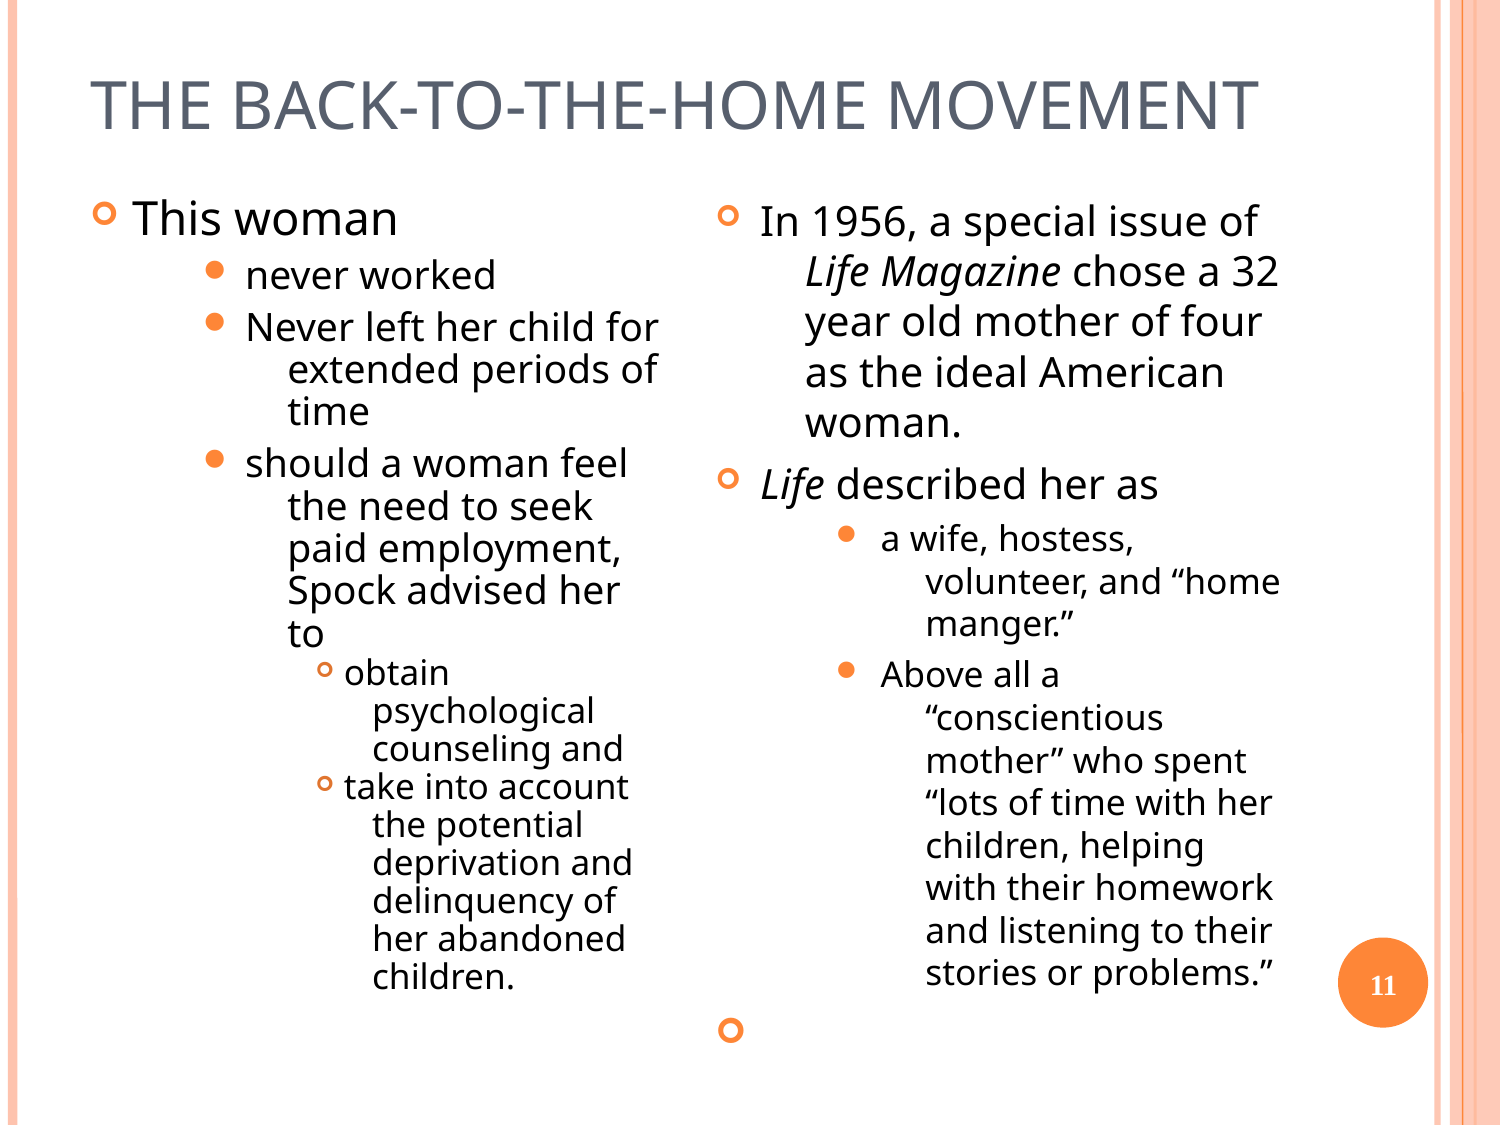

# The Back-to-the-Home Movement
This woman
never worked
Never left her child for extended periods of time
should a woman feel the need to seek paid employment, Spock advised her to
obtain psychological counseling and
take into account the potential deprivation and delinquency of her abandoned children.
In 1956, a special issue of Life Magazine chose a 32 year old mother of four as the ideal American woman.
Life described her as
a wife, hostess, volunteer, and “home manger.”
Above all a “conscientious mother” who spent “lots of time with her children, helping with their homework and listening to their stories or problems.”